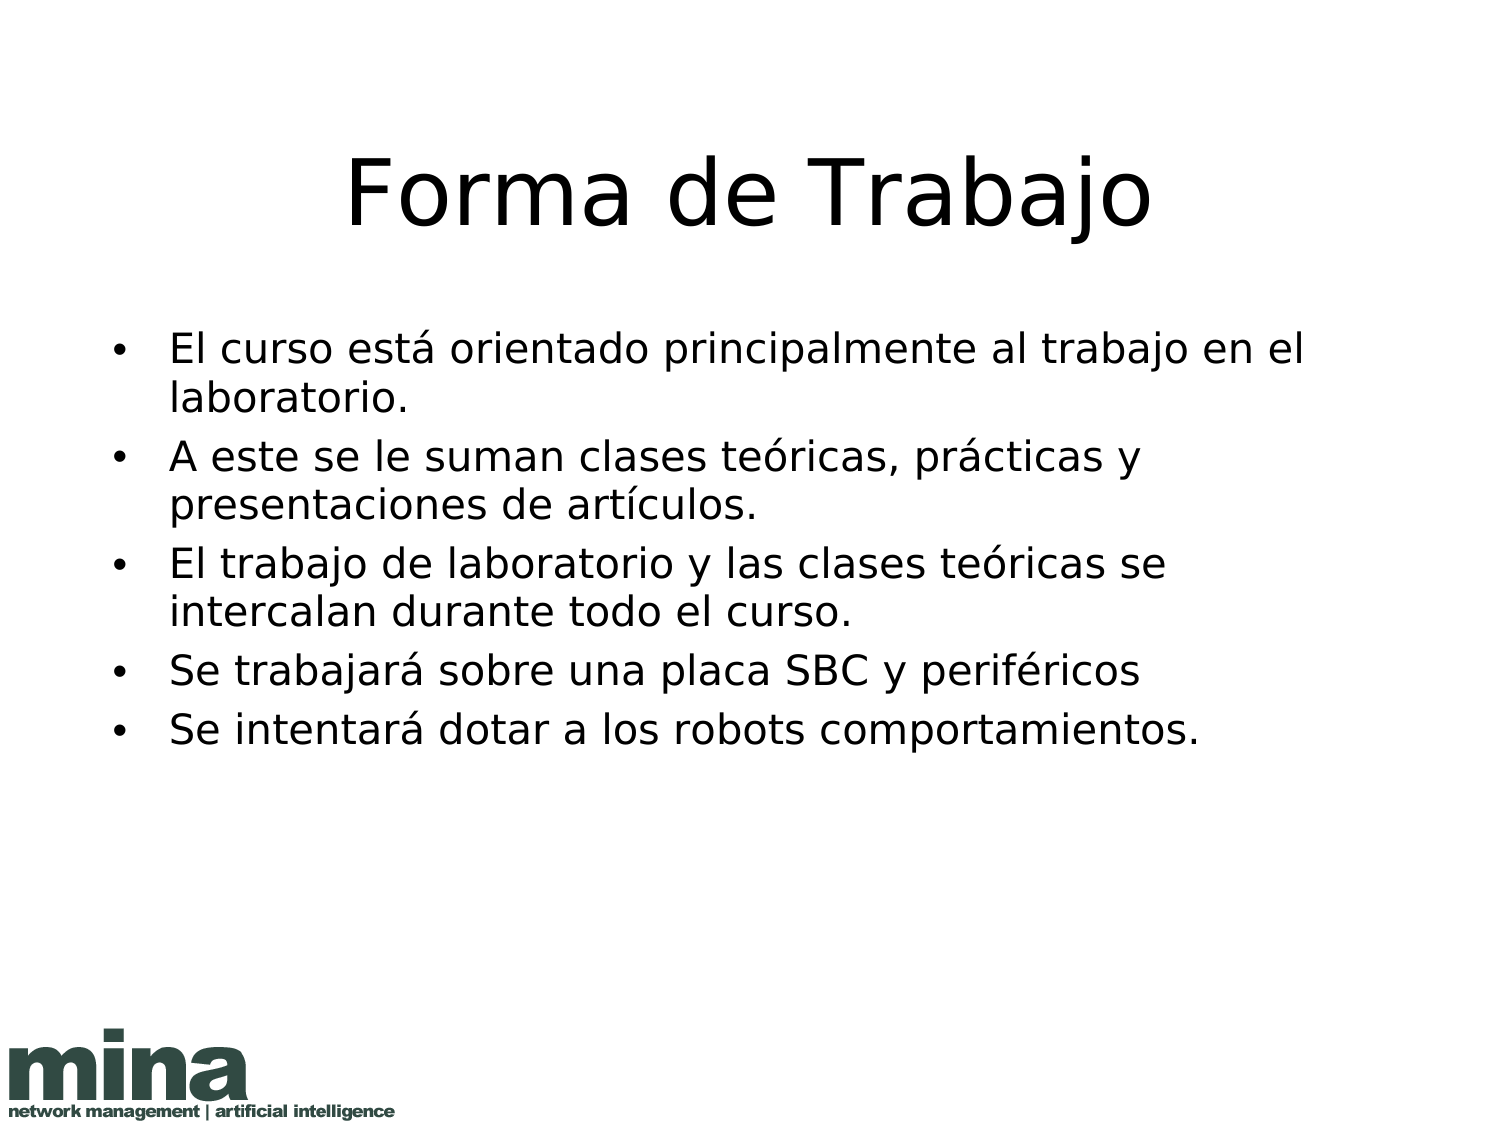

# Forma de Trabajo
El curso está orientado principalmente al trabajo en el laboratorio.
A este se le suman clases teóricas, prácticas y presentaciones de artículos.
El trabajo de laboratorio y las clases teóricas se intercalan durante todo el curso.
Se trabajará sobre una placa SBC y periféricos
Se intentará dotar a los robots comportamientos.